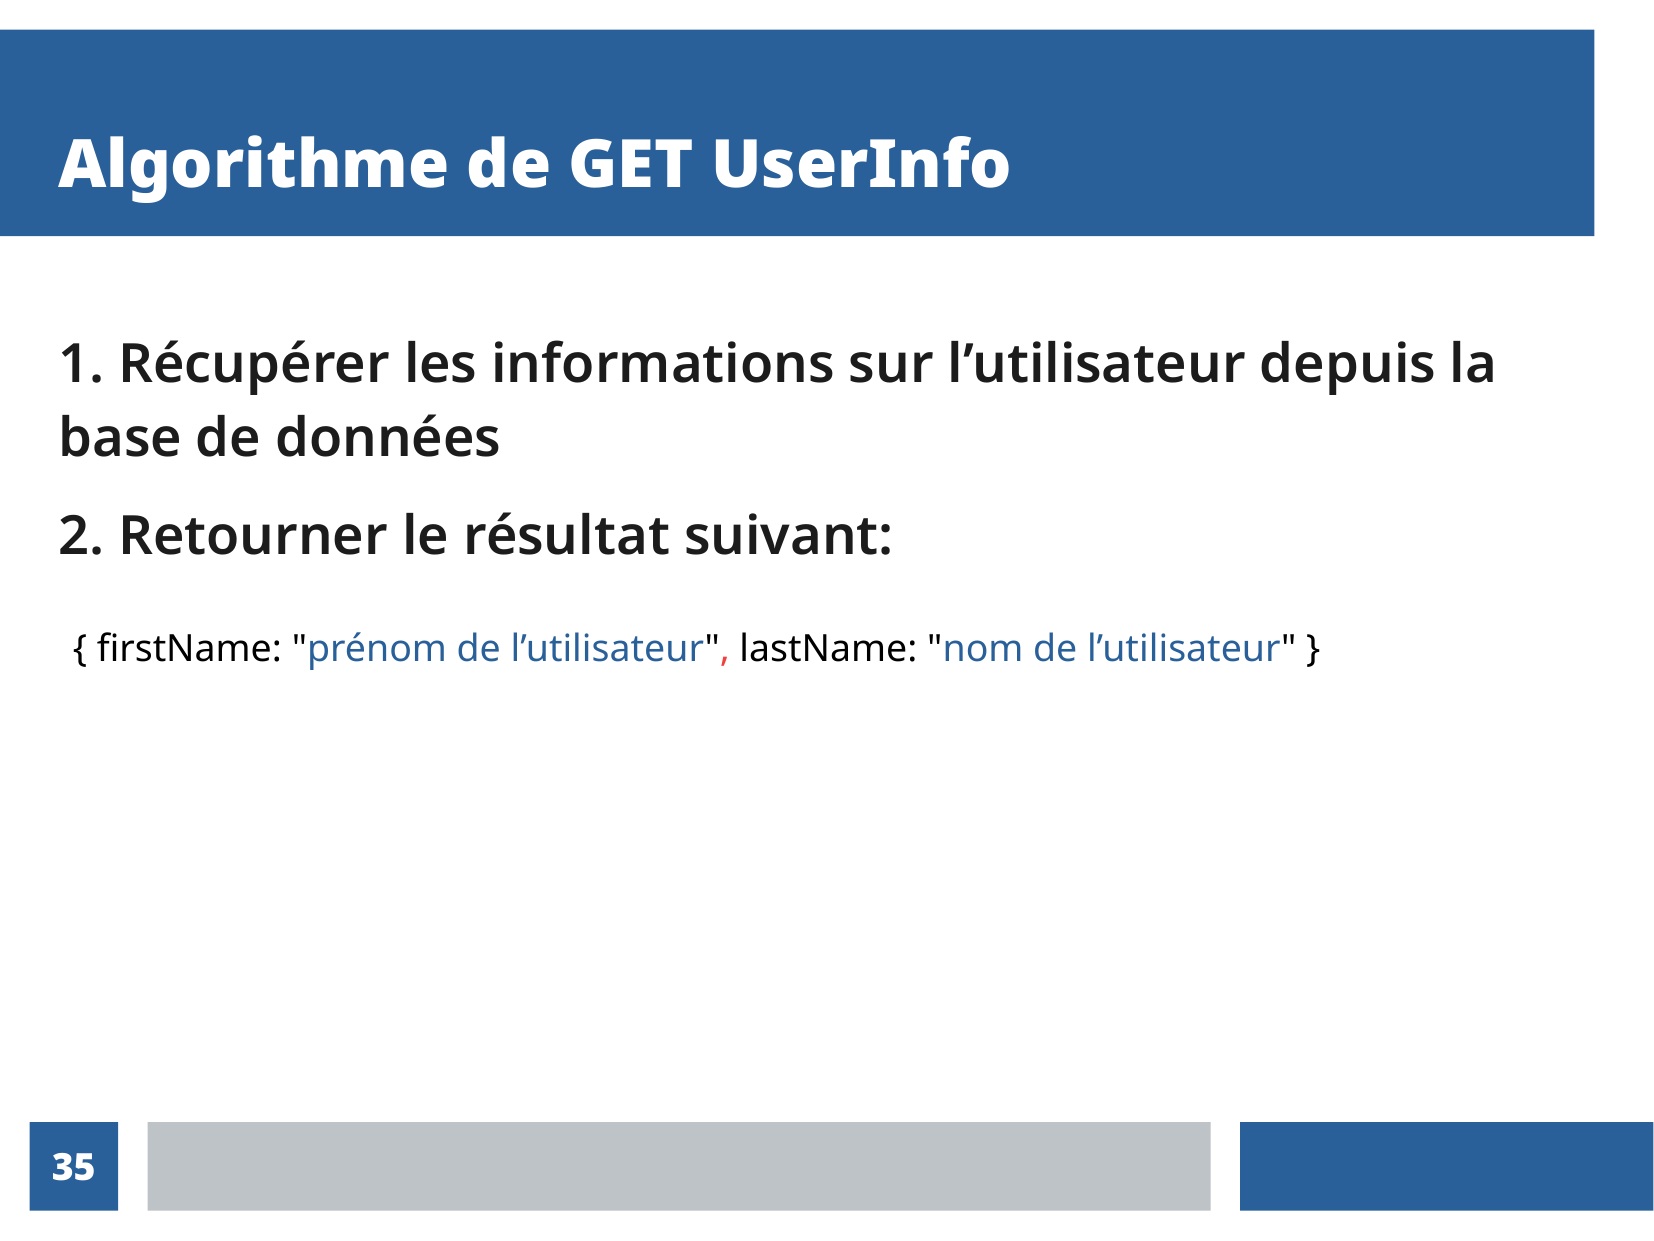

# Algorithme de GET UserInfo
1. Récupérer les informations sur l’utilisateur depuis la base de données
2. Retourner le résultat suivant:
{ firstName: "prénom de l’utilisateur", lastName: "nom de l’utilisateur" }
35